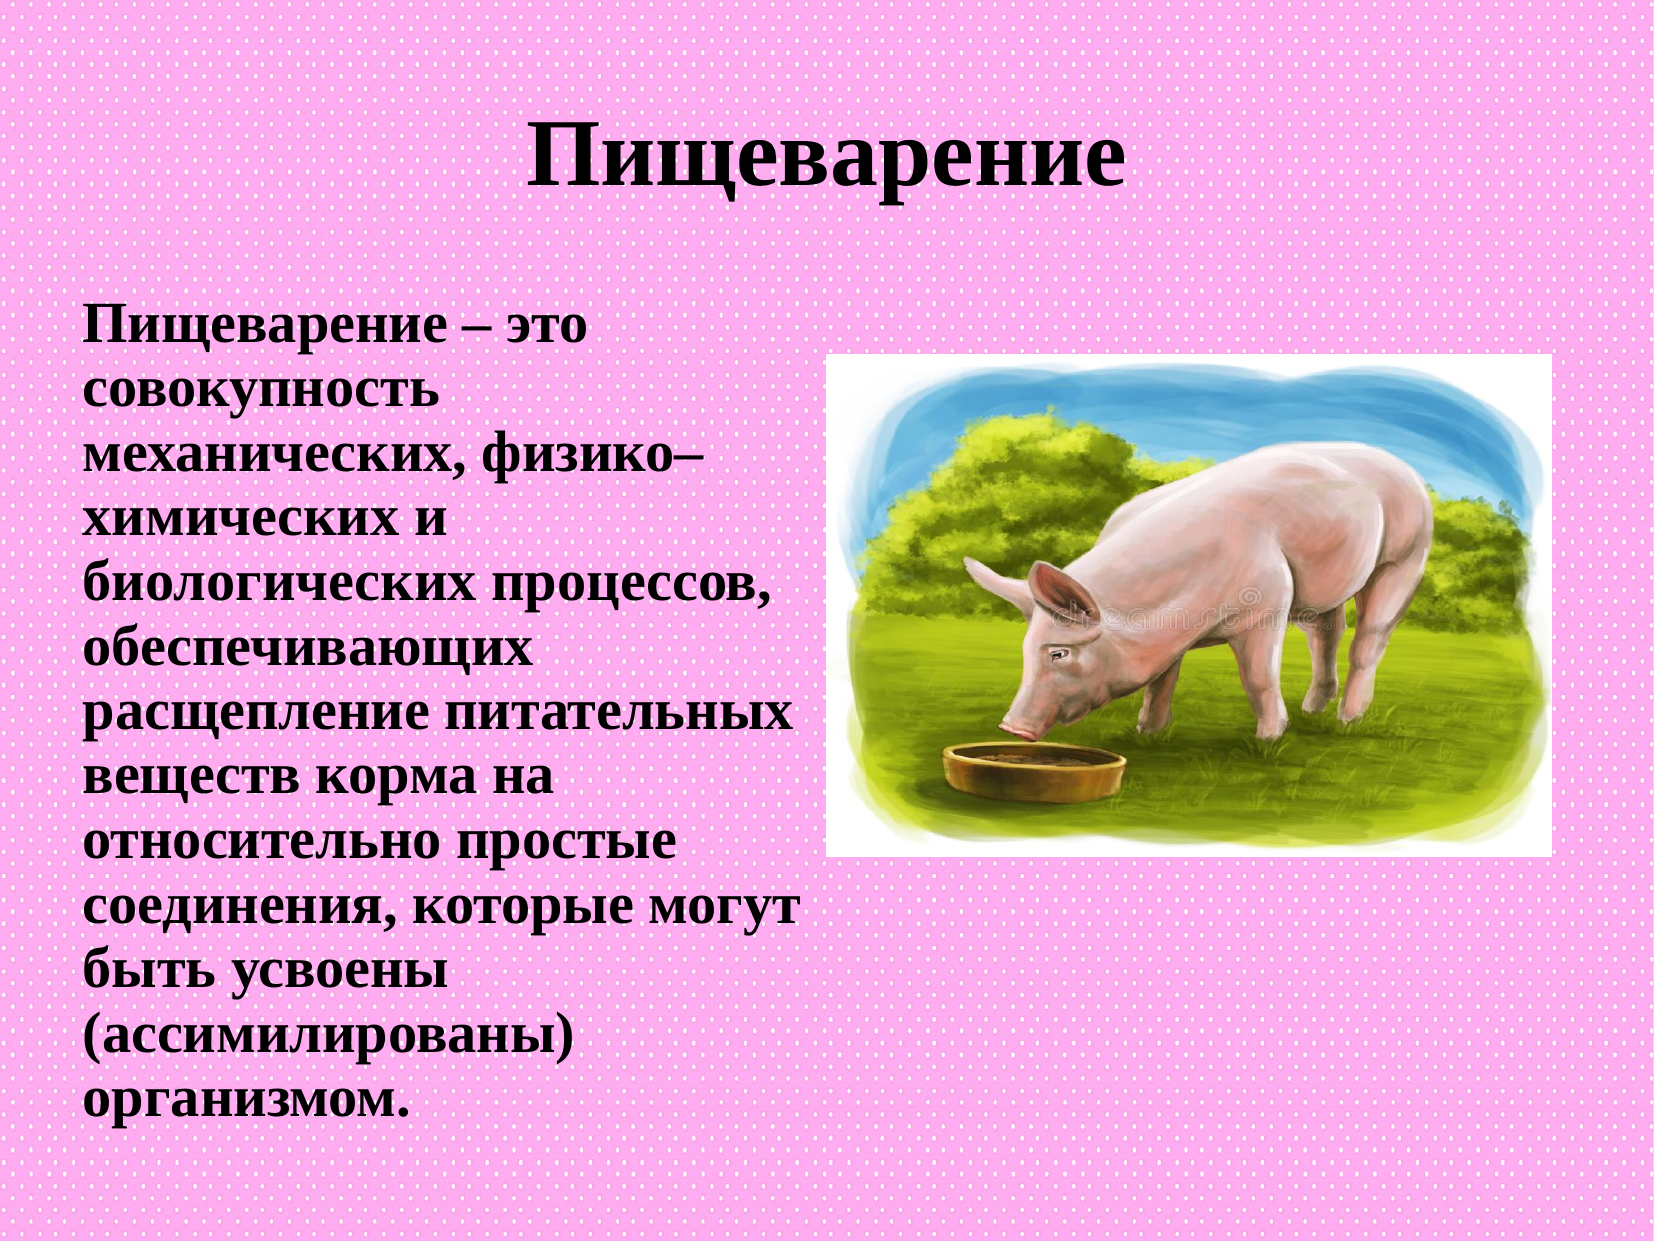

# Пищеварение
Пищеварение – это совокупность механических, физико–химических и биологических процессов, обеспечивающих расщепление питательных веществ корма на относительно простые соединения, которые могут быть усвоены (ассимилированы) организмом.